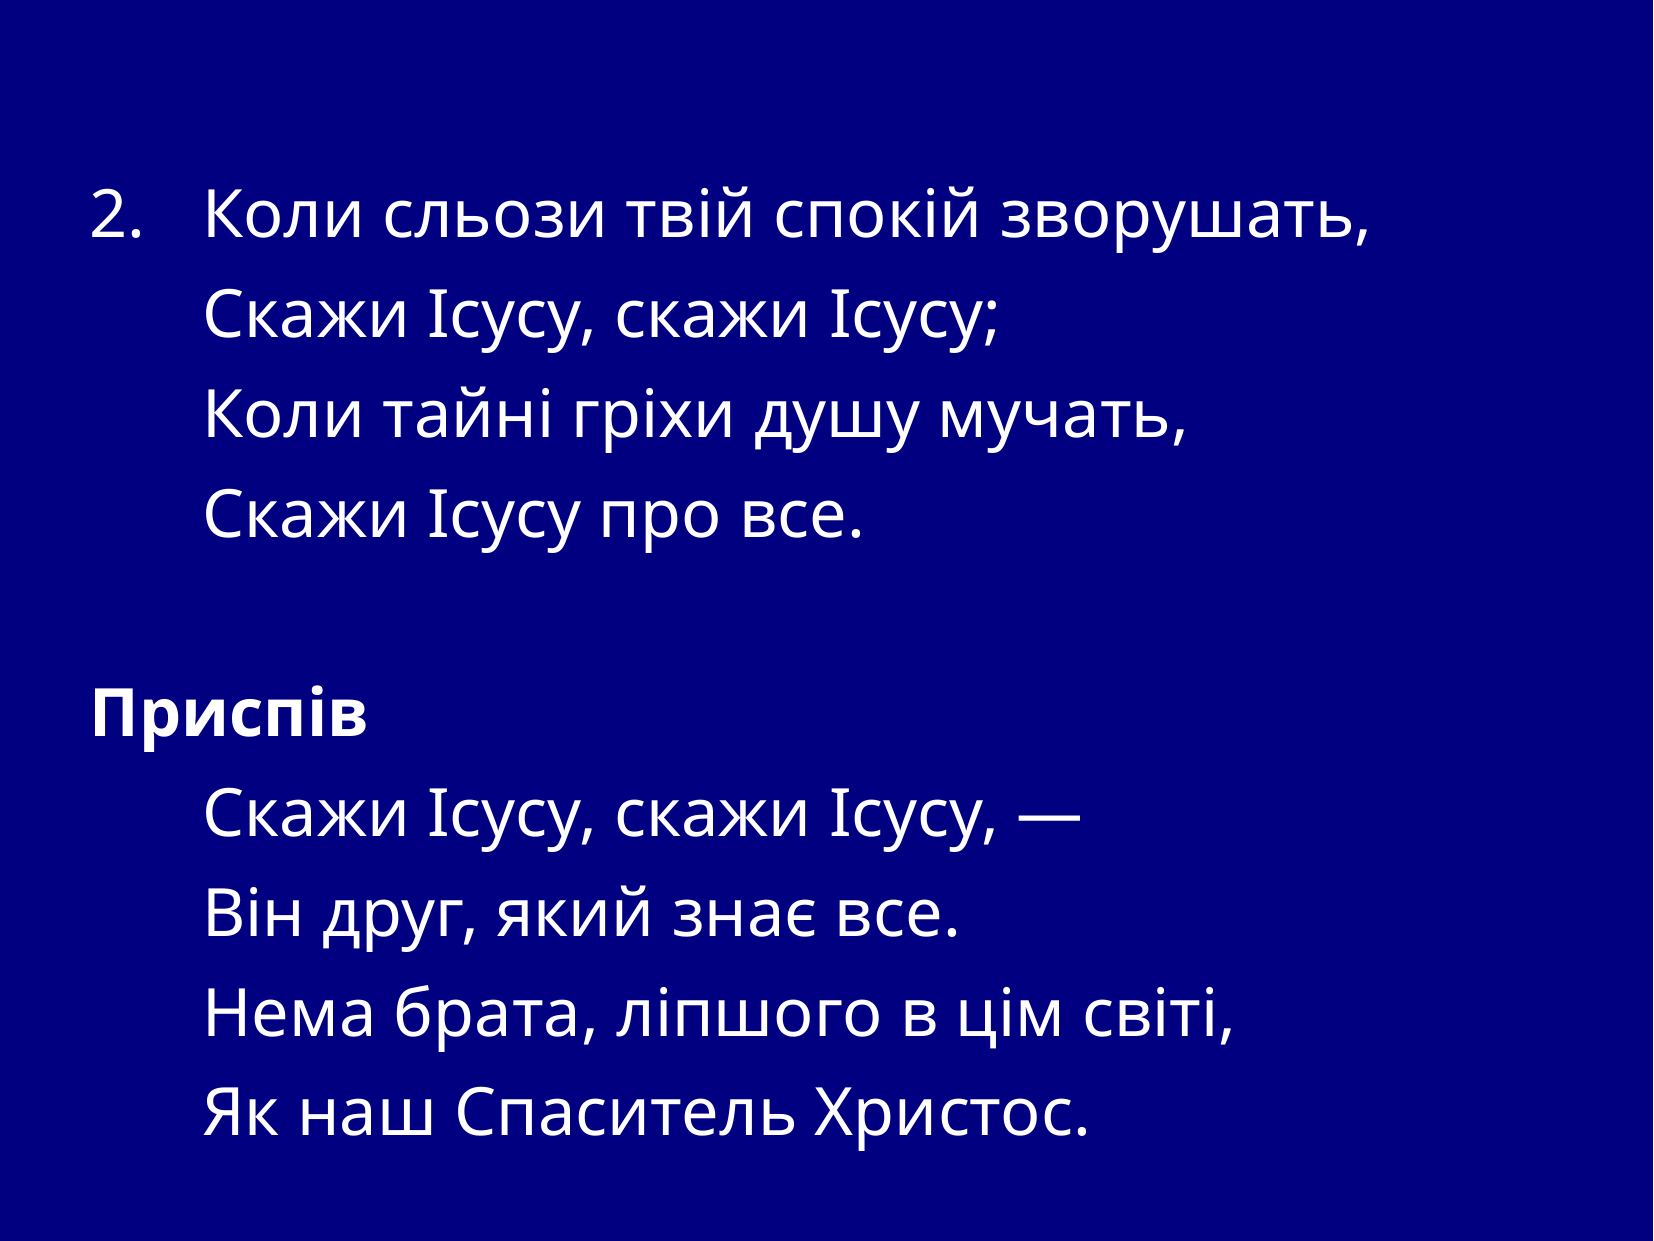

2.	Коли сльози твій спокій зворушать,
	Скажи Ісусу, скажи Ісусу;
	Коли тайні гріхи душу мучать,
	Скажи Ісусу про все.
Приспів
	Скажи Ісусу, скажи Ісусу, ―
	Він друг, який знає все.
	Нема брата, ліпшого в цім світі,
	Як наш Спаситель Христос.